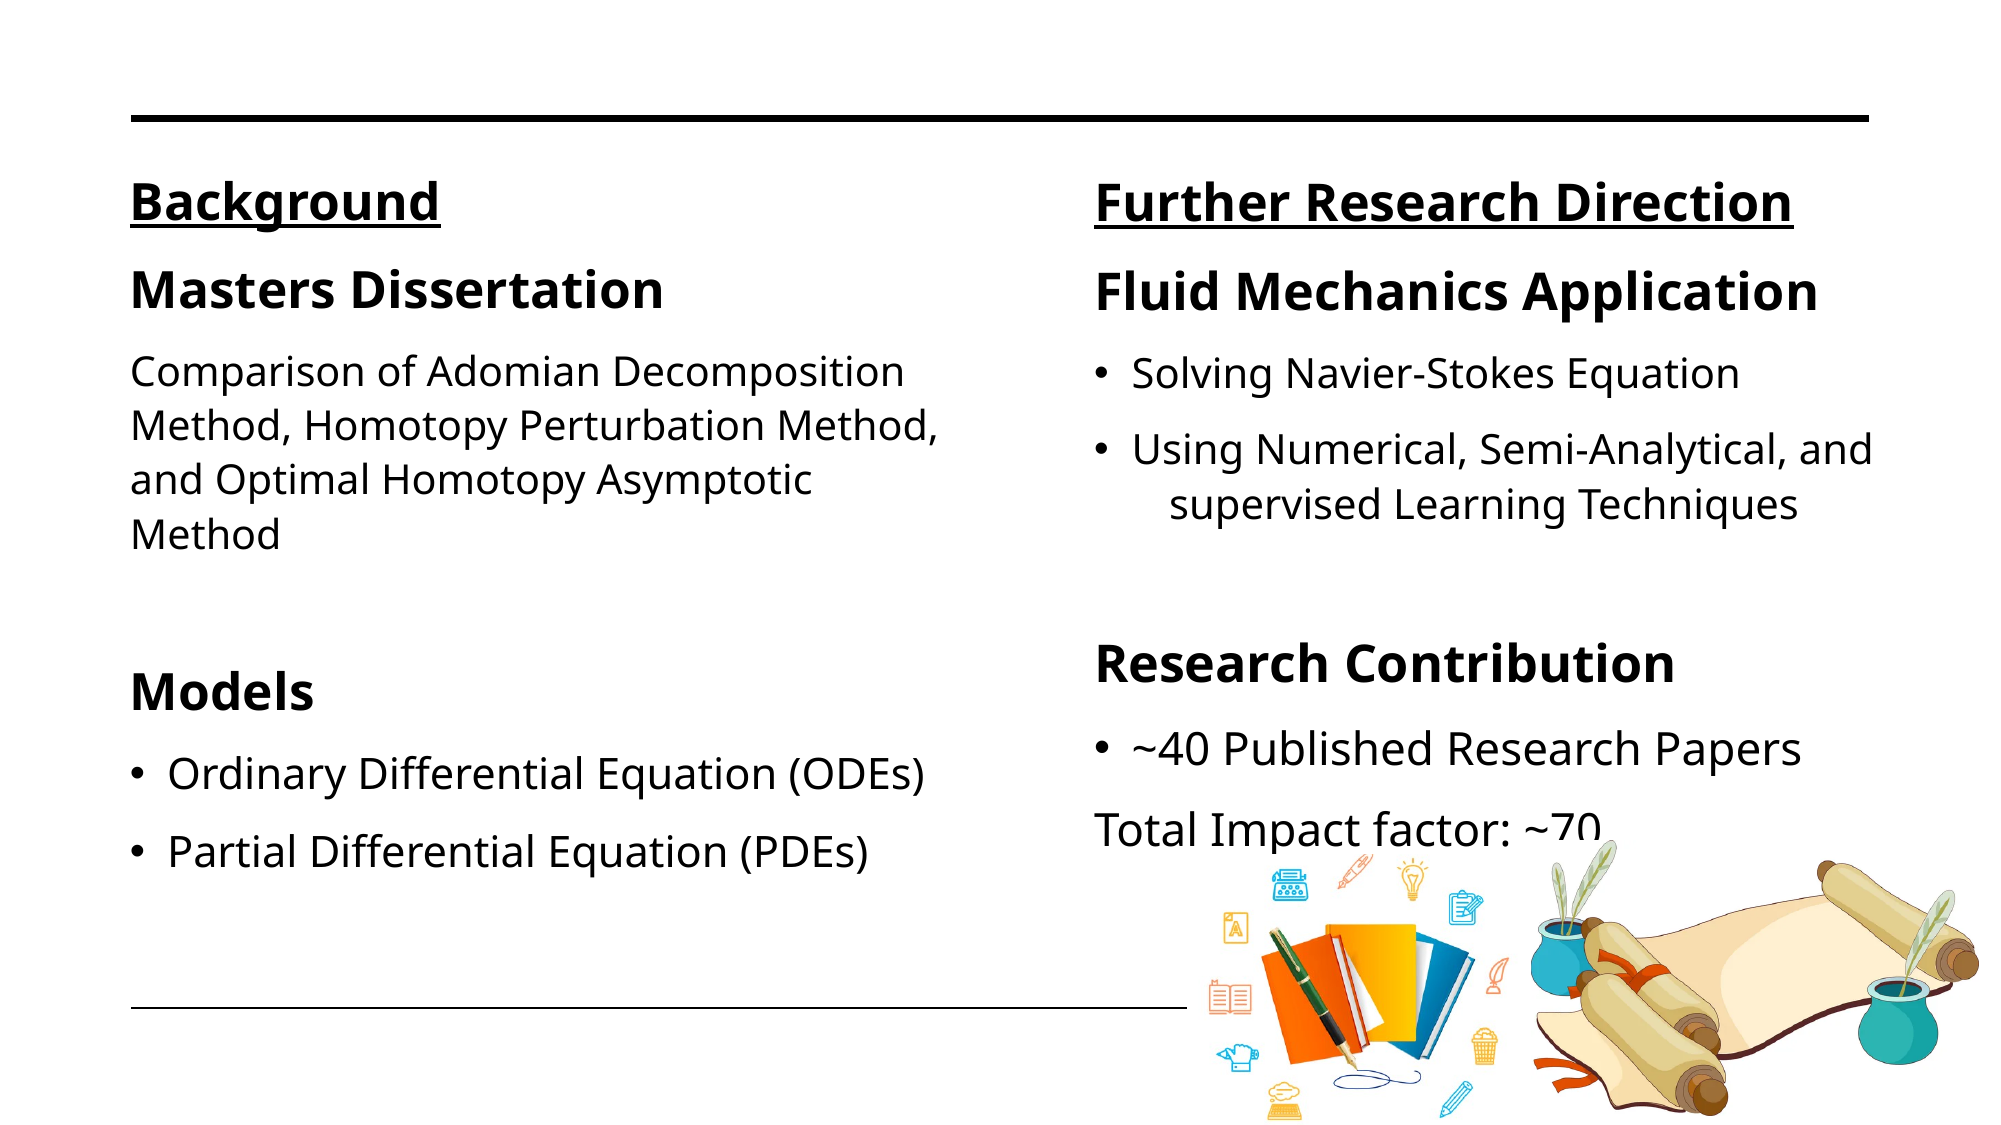

# Background
Masters Dissertation
Comparison of Adomian Decomposition Method, Homotopy Perturbation Method, and Optimal Homotopy Asymptotic Method
Models
Ordinary Differential Equation (ODEs)
Partial Differential Equation (PDEs)
Further Research Direction
Fluid Mechanics Application
Solving Navier-Stokes Equation
Using Numerical, Semi-Analytical, and supervised Learning Techniques
Research Contribution
~40 Published Research Papers
Total Impact factor: ~70